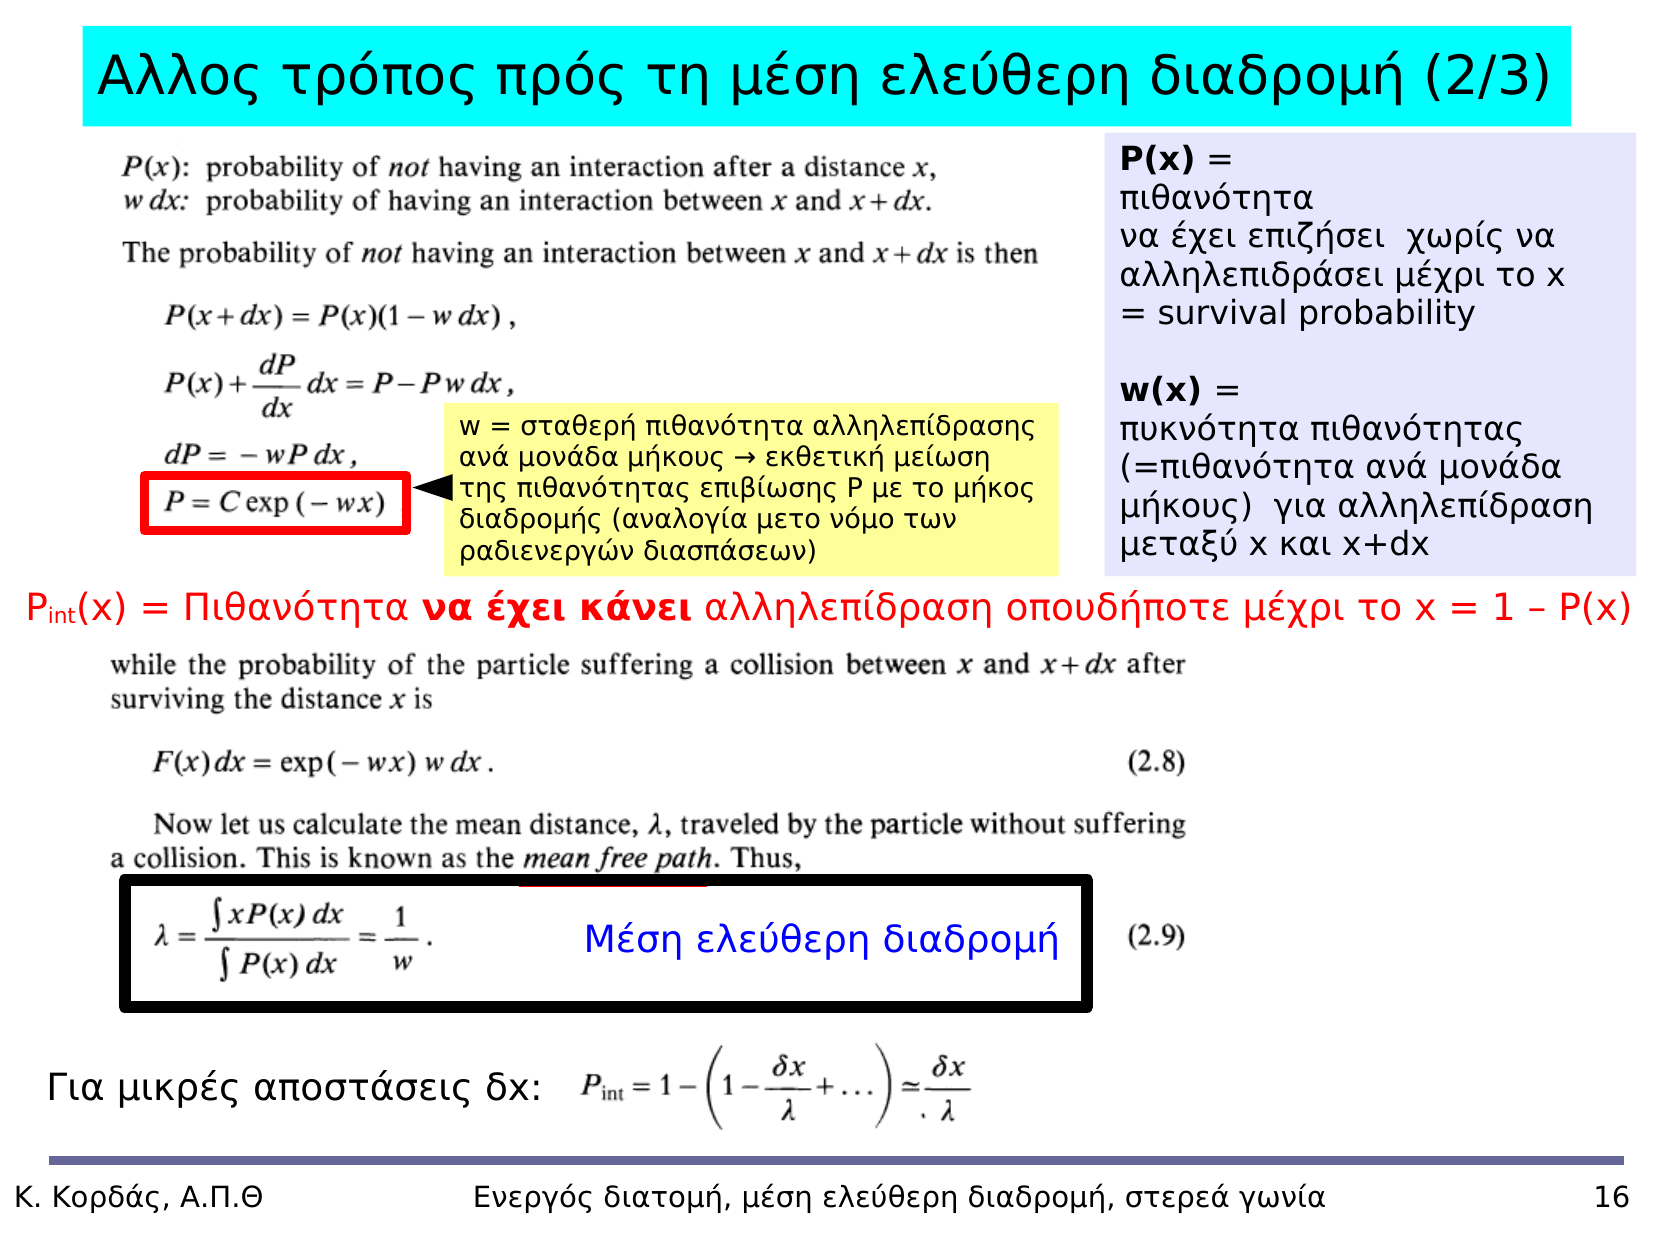

# Αλλος τρόπος πρός τη μέση ελεύθερη διαδρομή (2/3)
P(x) =
πιθανότητα
να έχει επιζήσει χωρίς να αλληλεπιδράσει μέχρι το x
= survival probability
w(x) =
πυκνότητα πιθανότητας
(=πιθανότητα ανά μονάδα μήκους) για αλληλεπίδραση μεταξύ x και x+dx
w = σταθερή πιθανότητα αλληλεπίδρασης
ανά μονάδα μήκους → εκθετική μείωση
της πιθανότητας επιβίωσης P με το μήκος
διαδρομής (αναλογία μετο νόμο των
ραδιενεργών διασπάσεων)
Pint(x) = Πιθανότητα να έχει κάνει αλληλεπίδραση οπουδήποτε μέχρι το x = 1 – P(x)
Μέση ελεύθερη διαδρομή
Για μικρές αποστάσεις δx:
Κ. Κορδάς, Α.Π.Θ
Ενεργός διατομή, μέση ελεύθερη διαδρομή, στερεά γωνία
16